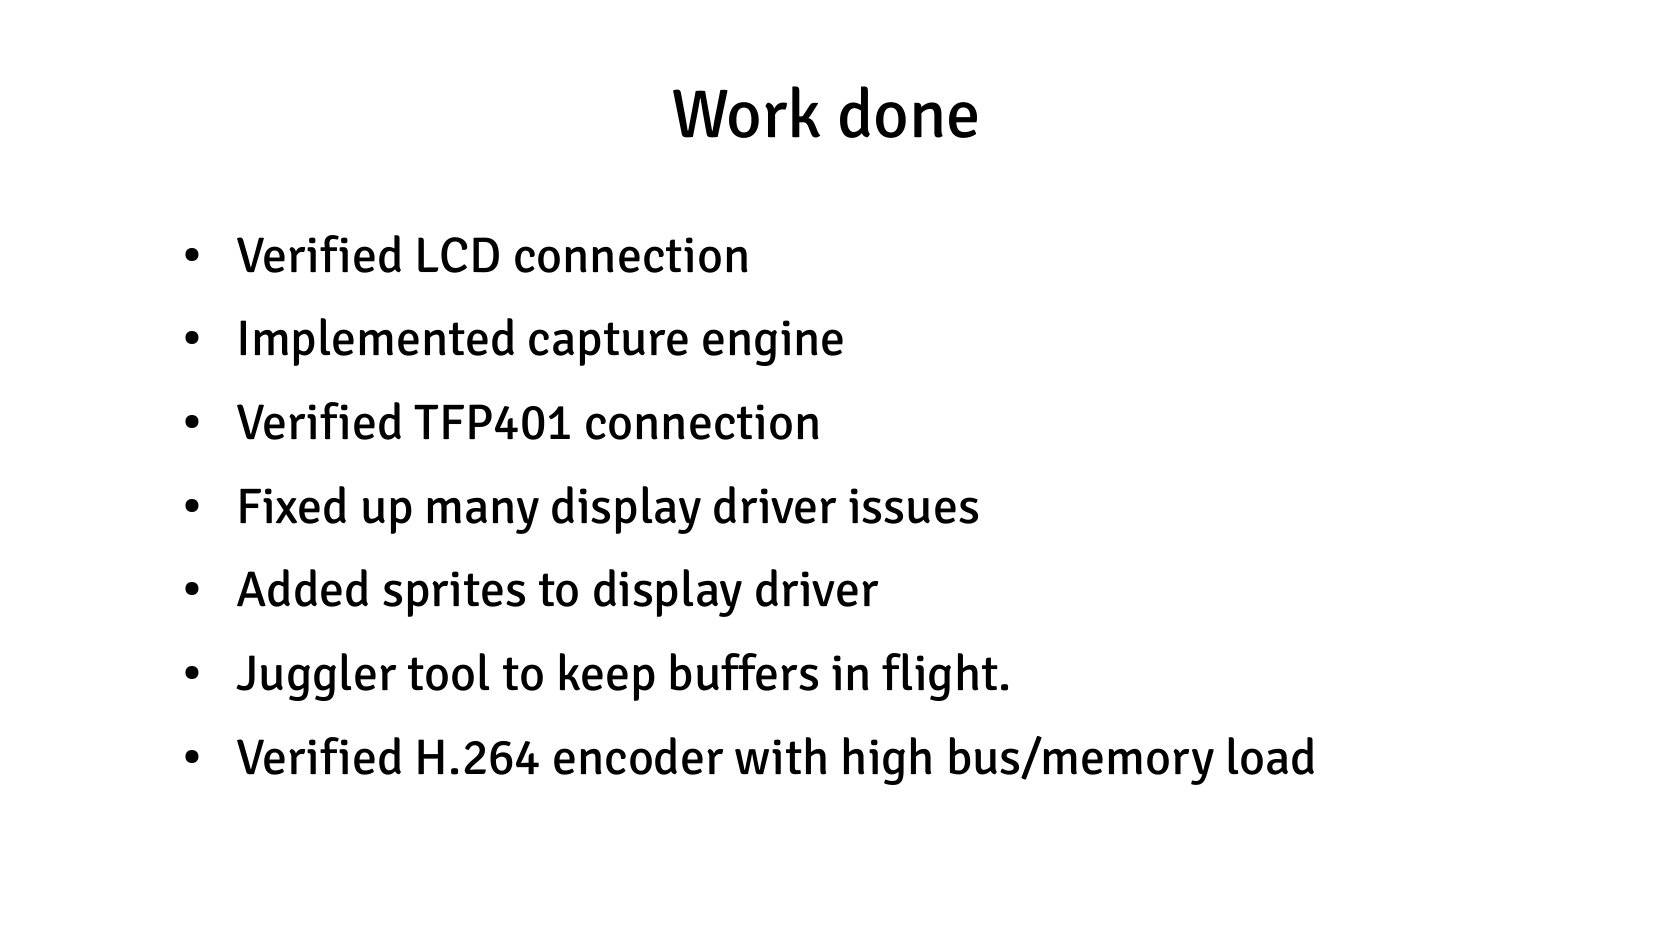

# Work done
Verified LCD connection
Implemented capture engine
Verified TFP401 connection
Fixed up many display driver issues
Added sprites to display driver
Juggler tool to keep buffers in flight.
Verified H.264 encoder with high bus/memory load